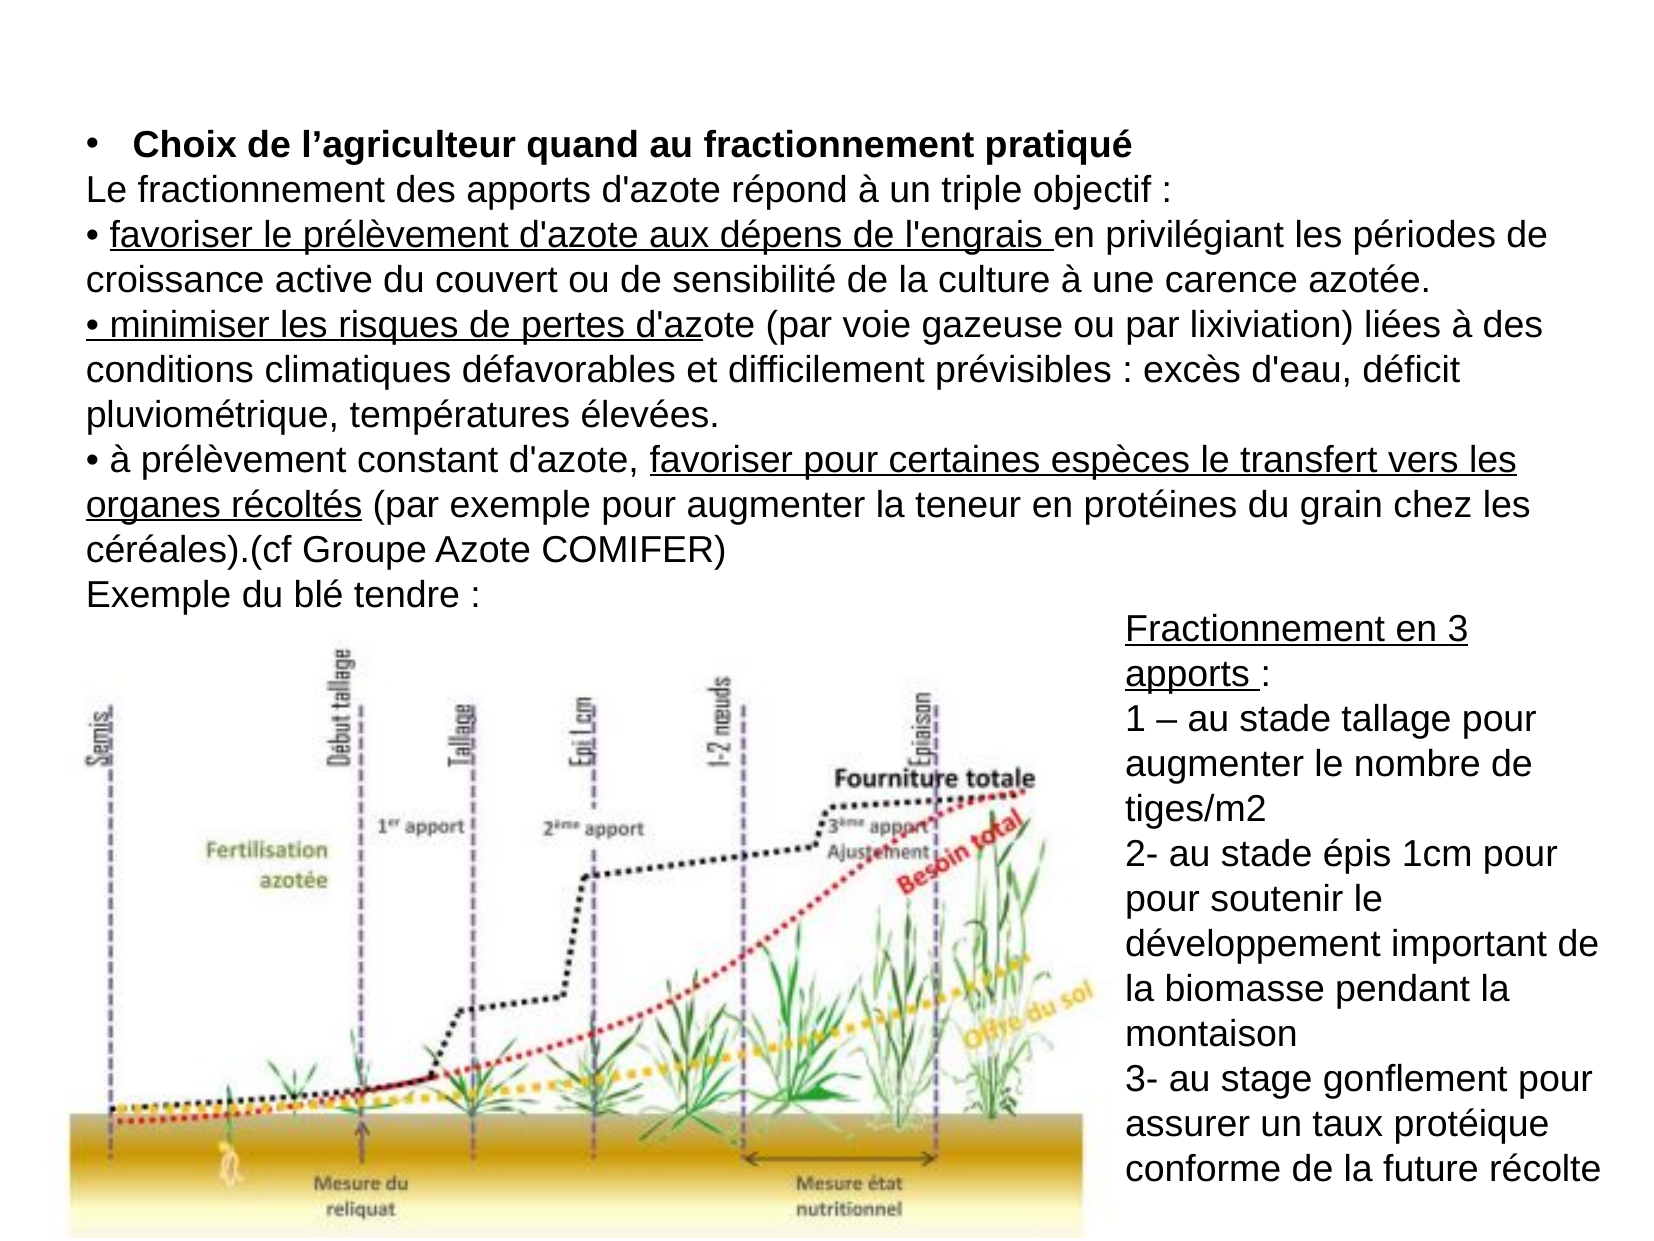

Choix de l’agriculteur quand au fractionnement pratiqué
Le fractionnement des apports d'azote répond à un triple objectif :
• favoriser le prélèvement d'azote aux dépens de l'engrais en privilégiant les périodes de
croissance active du couvert ou de sensibilité de la culture à une carence azotée.
• minimiser les risques de pertes d'azote (par voie gazeuse ou par lixiviation) liées à des
conditions climatiques défavorables et difficilement prévisibles : excès d'eau, déficit
pluviométrique, températures élevées.
• à prélèvement constant d'azote, favoriser pour certaines espèces le transfert vers les
organes récoltés (par exemple pour augmenter la teneur en protéines du grain chez les
céréales).(cf Groupe Azote COMIFER)
Exemple du blé tendre :
Fractionnement en 3 apports :
1 – au stade tallage pour augmenter le nombre de tiges/m2
2- au stade épis 1cm pour pour soutenir le développement important de la biomasse pendant la montaison
3- au stage gonflement pour assurer un taux protéique conforme de la future récolte